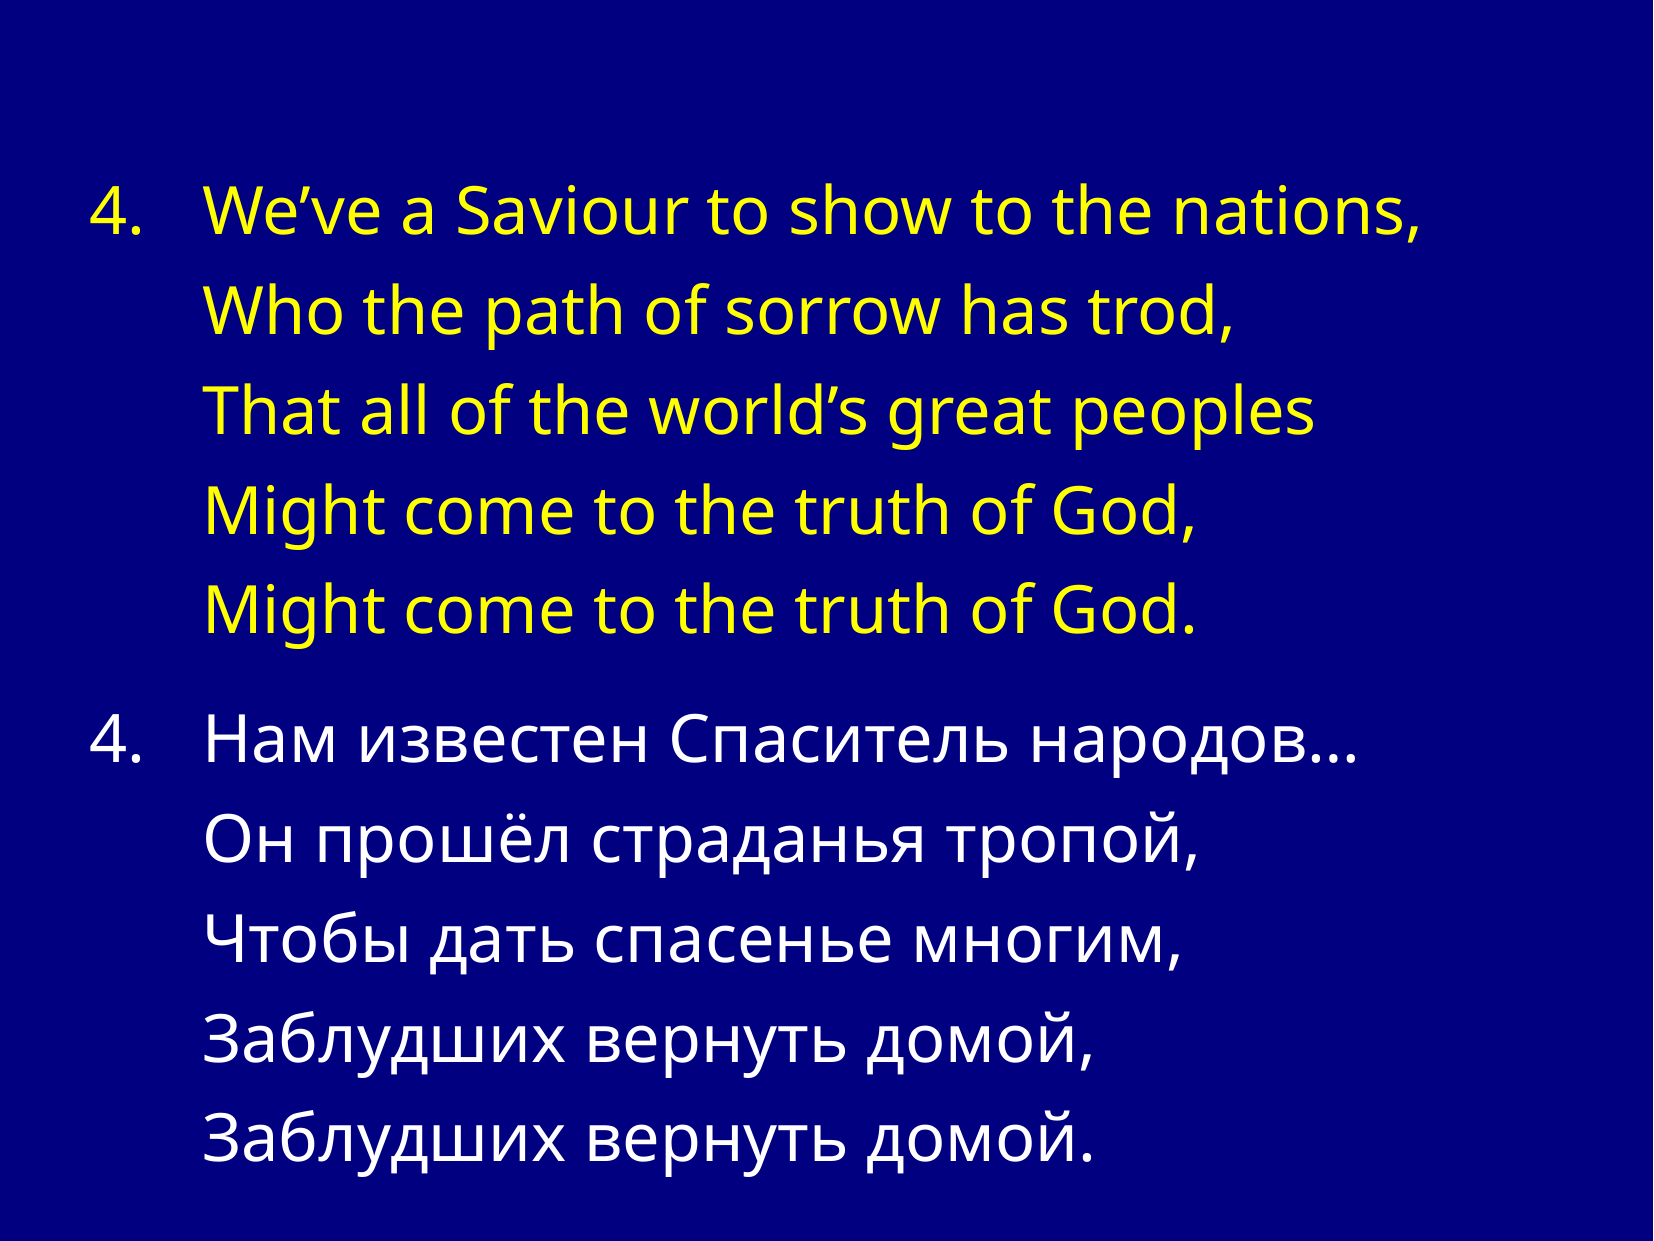

4.	We’ve a Saviour to show to the nations,
	Who the path of sorrow has trod,
	That all of the world’s great peoples
	Might come to the truth of God,
	Might come to the truth of God.
4.	Нам известен Спаситель народов…
	Он прошёл страданья тропой,
	Чтобы дать спасенье многим,
	Заблудших вернуть домой,
	Заблудших вернуть домой.